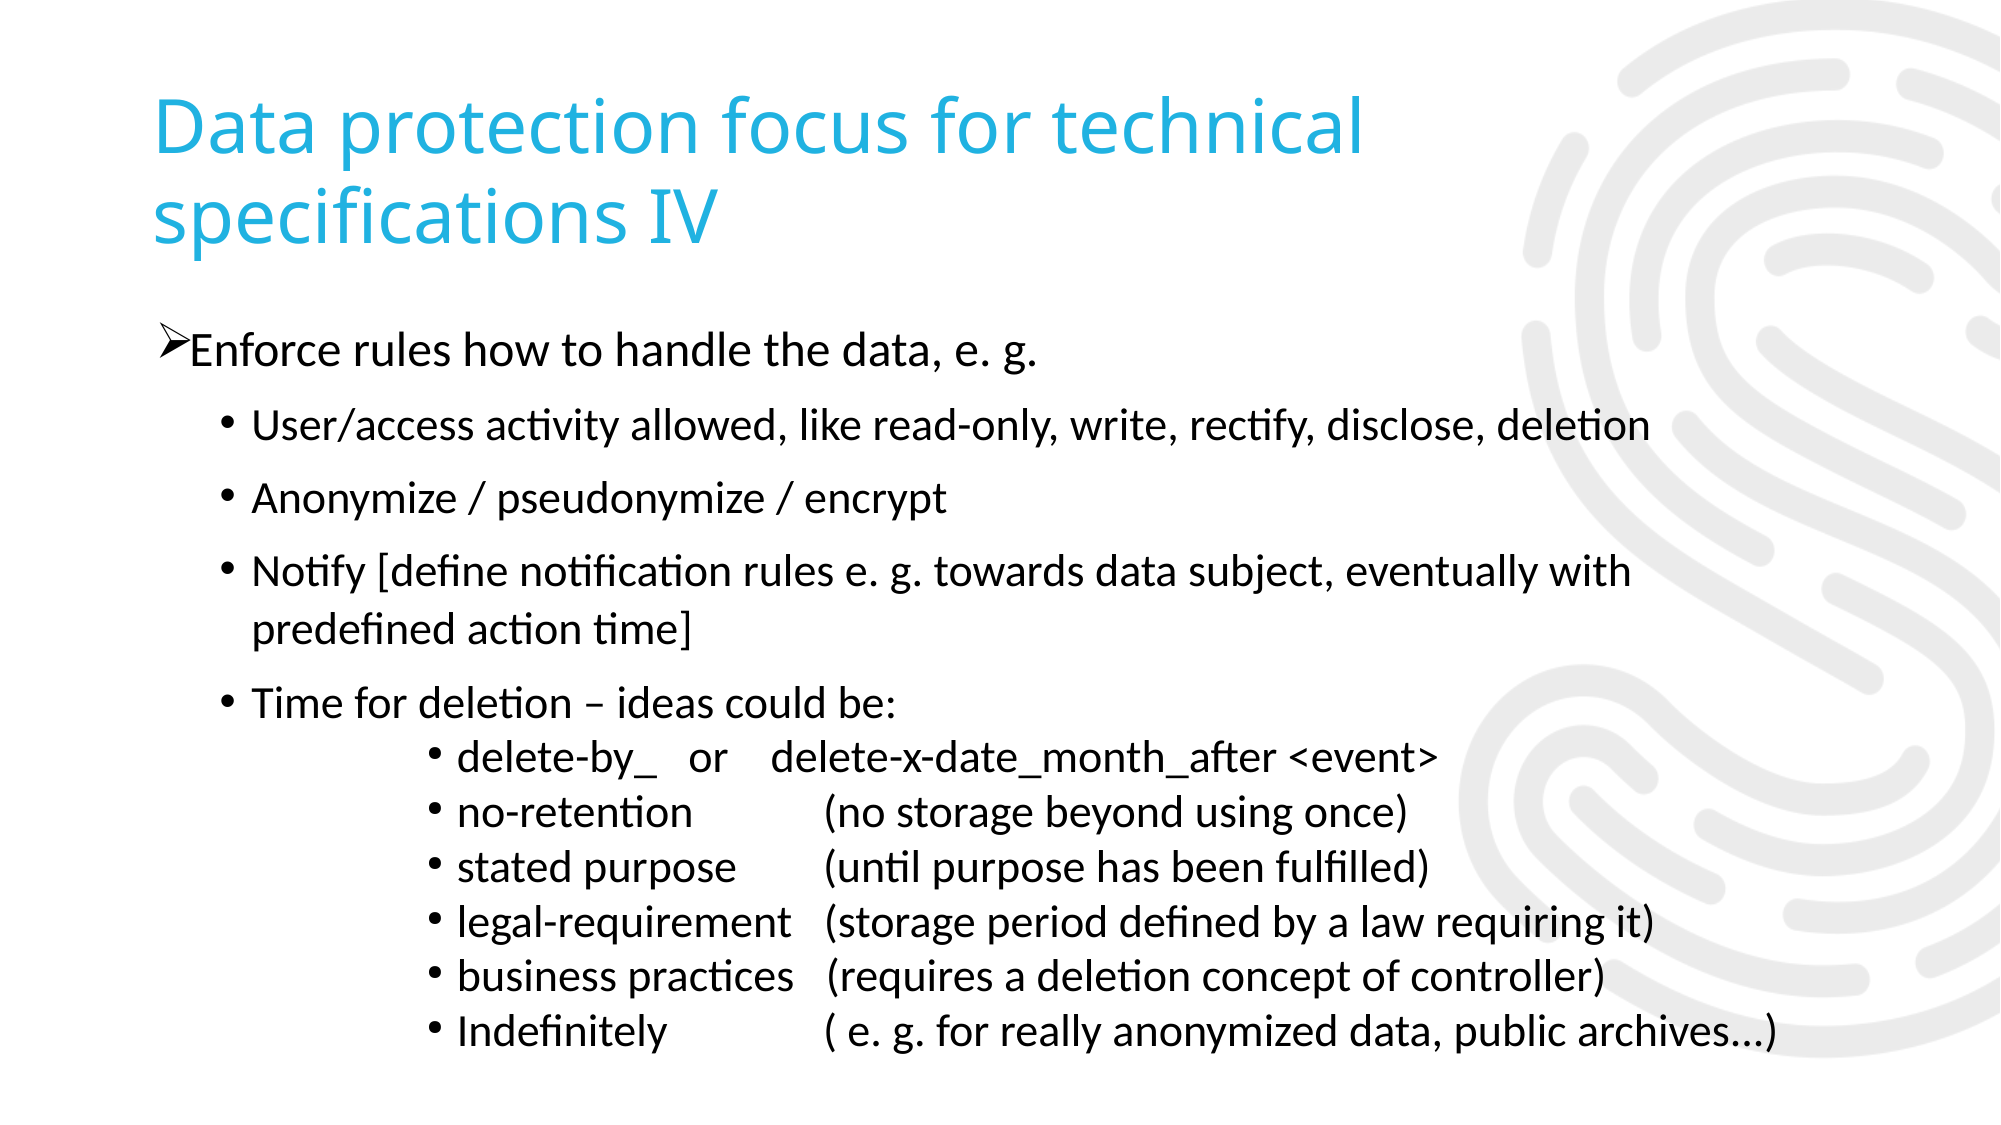

# Data protection focus for technical specifications IV
Enforce rules how to handle the data, e. g.
User/access activity allowed, like read-only, write, rectify, disclose, deletion
Anonymize / pseudonymize / encrypt
Notify [define notification rules e. g. towards data subject, eventually with predefined action time]
Time for deletion – ideas could be:
delete-by_ or delete-x-date_month_after <event>
no-retention 	 (no storage beyond using once)
stated purpose 			 (until purpose has been fulfilled)
legal-requirement (storage period defined by a law requiring it)
business practices (requires a deletion concept of controller)
Indefinitely			 ( e. g. for really anonymized data, public archives...)